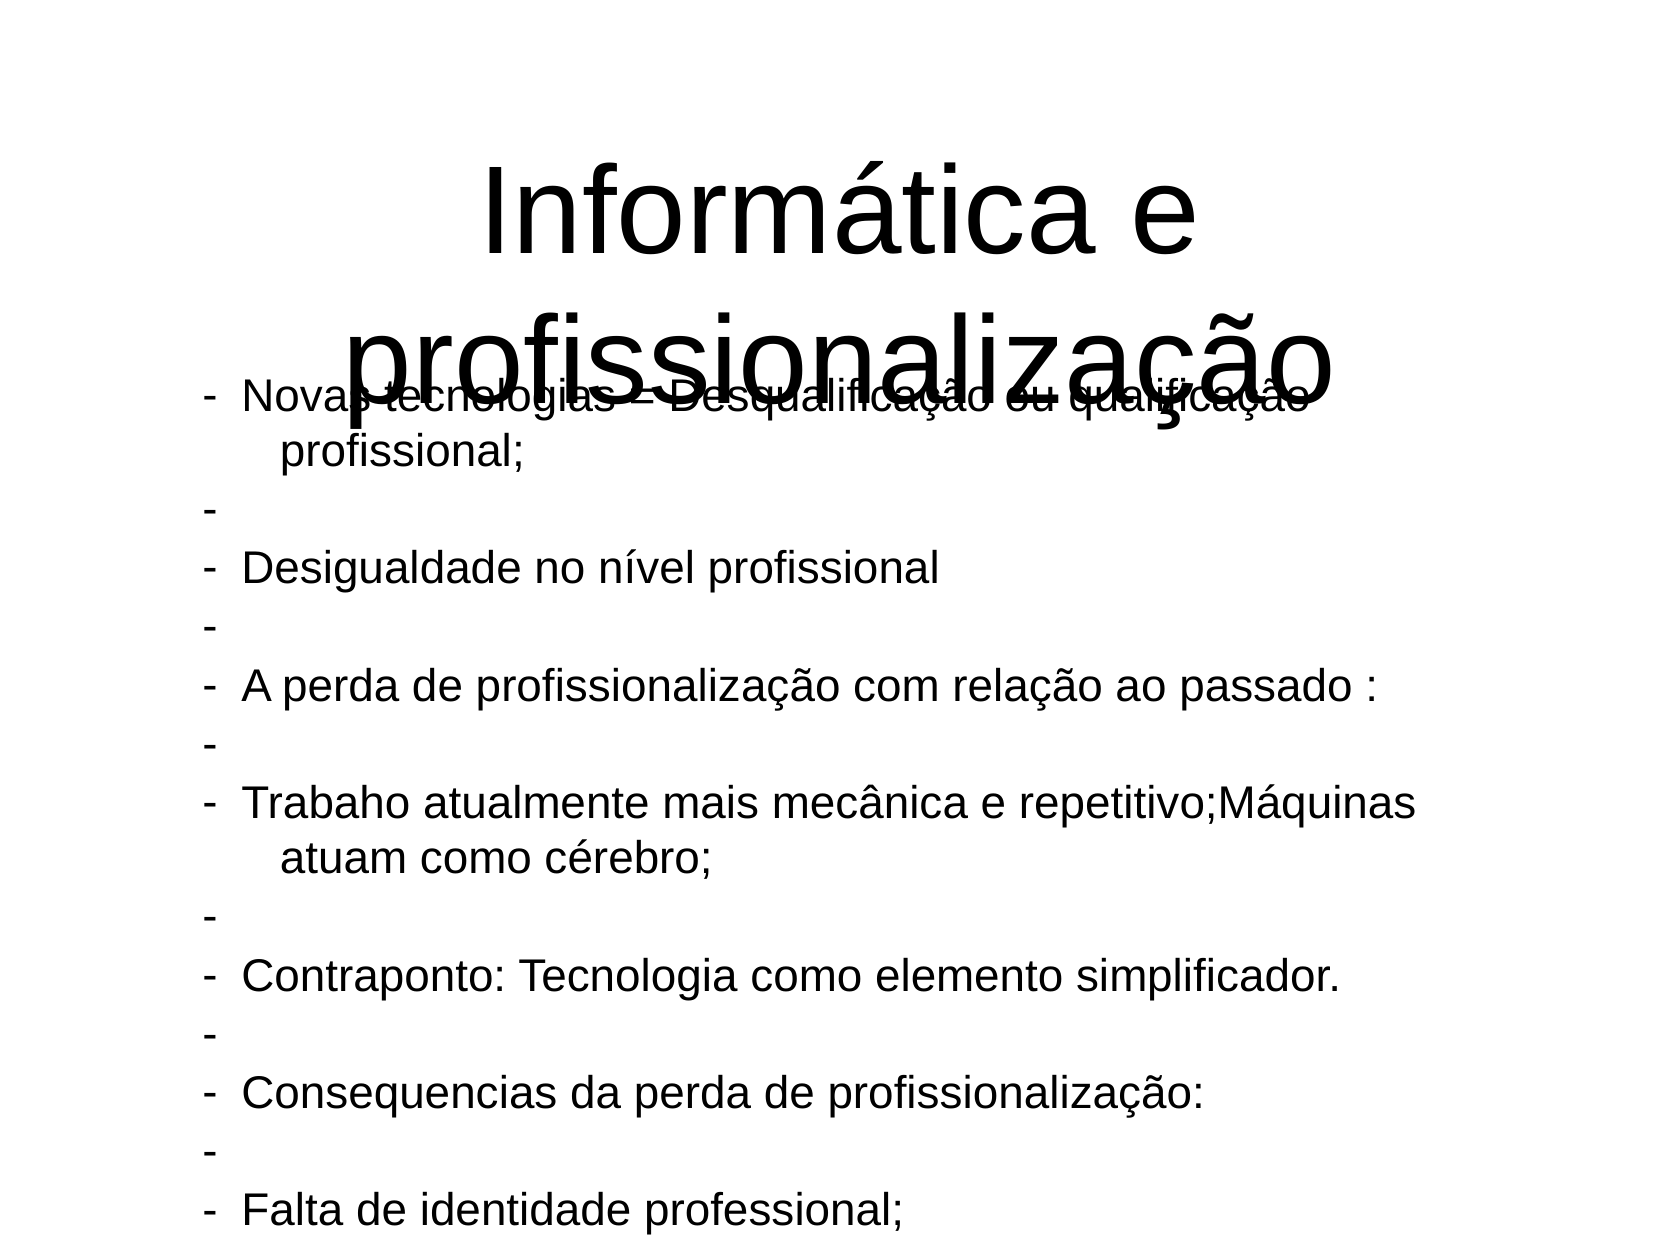

# Informática e profissionalização
Novas tecnologias = Desqualificação ou qualificação profissional;
Desigualdade no nível profissional
A perda de profissionalização com relação ao passado :
Trabaho atualmente mais mecânica e repetitivo;Máquinas atuam como cérebro;
Contraponto: Tecnologia como elemento simplificador.
Consequencias da perda de profissionalização:
Falta de identidade professional;
experiência não é mais tão importante;